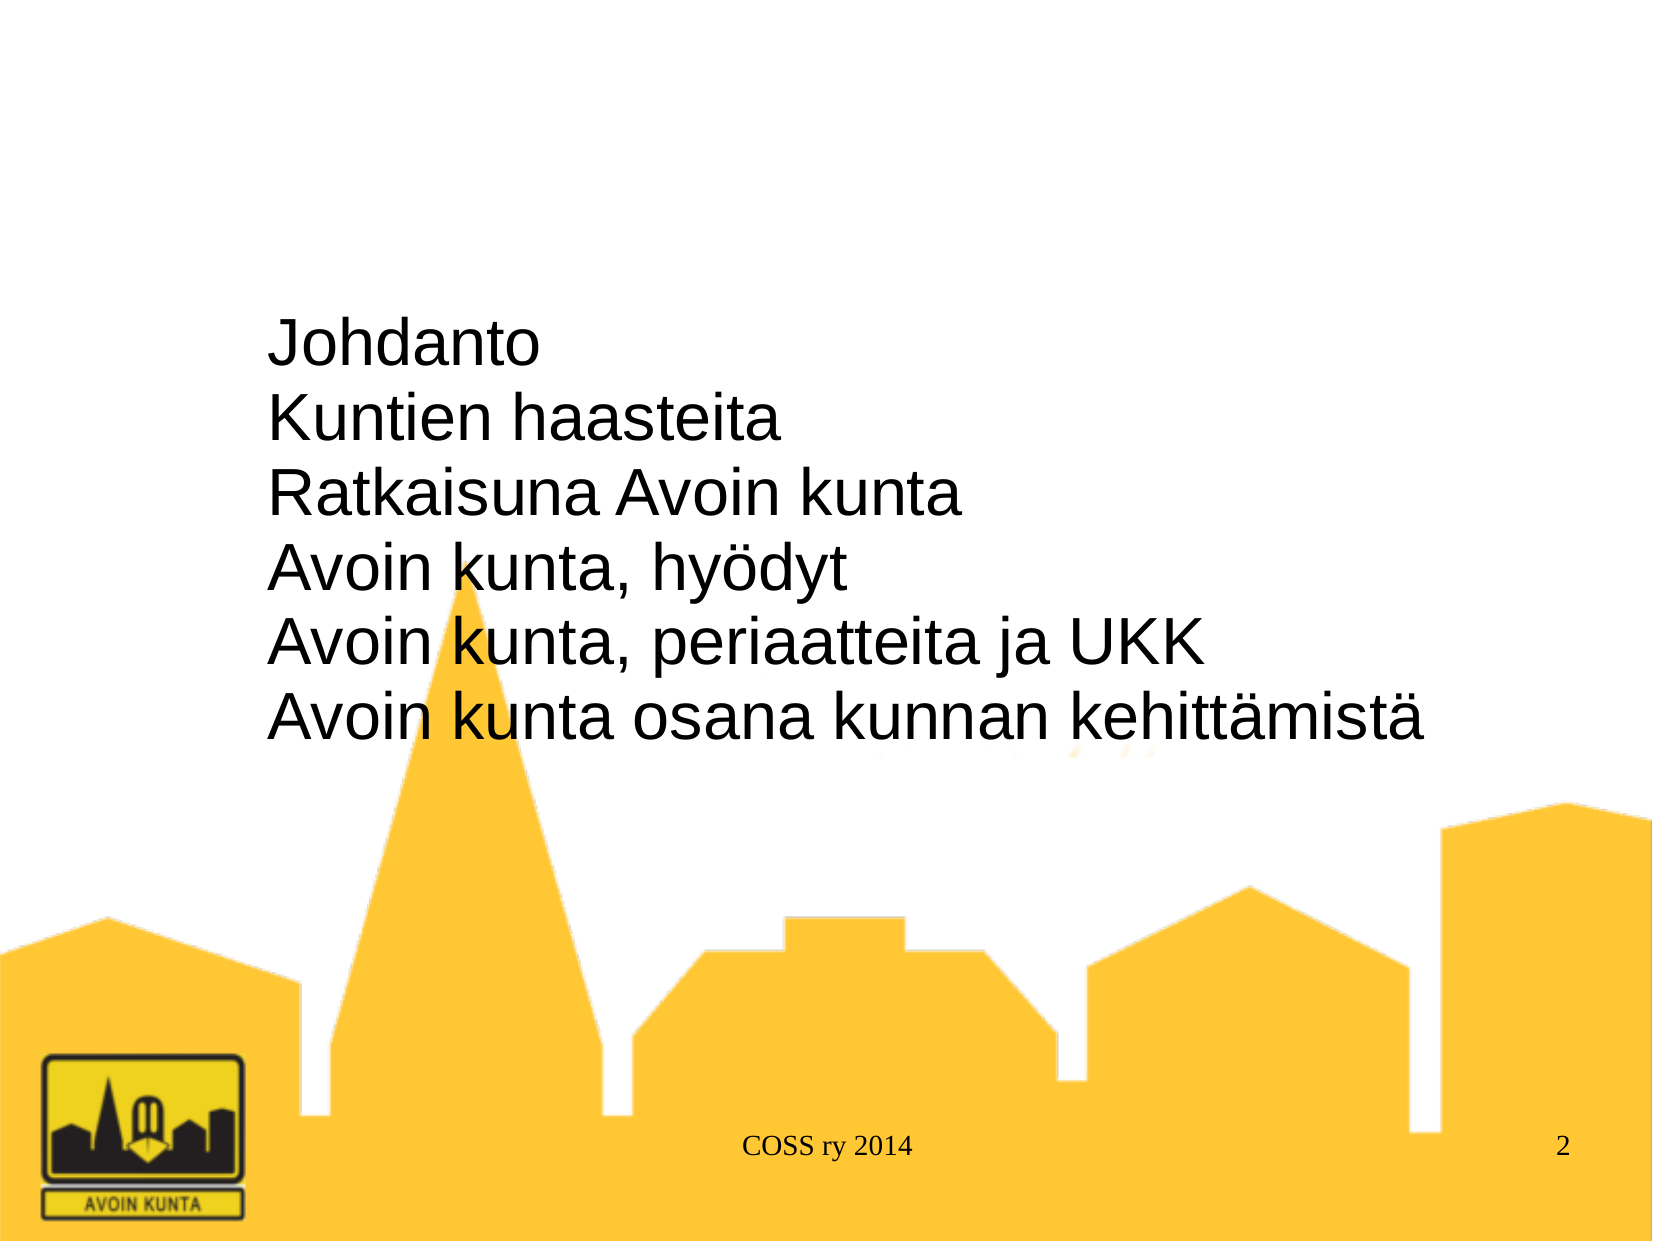

# Johdanto
 Kuntien haasteita
 Ratkaisuna Avoin kunta
 Avoin kunta, hyödyt
 Avoin kunta, periaatteita ja UKK
 Avoin kunta osana kunnan kehittämistä
COSS ry 2014
2